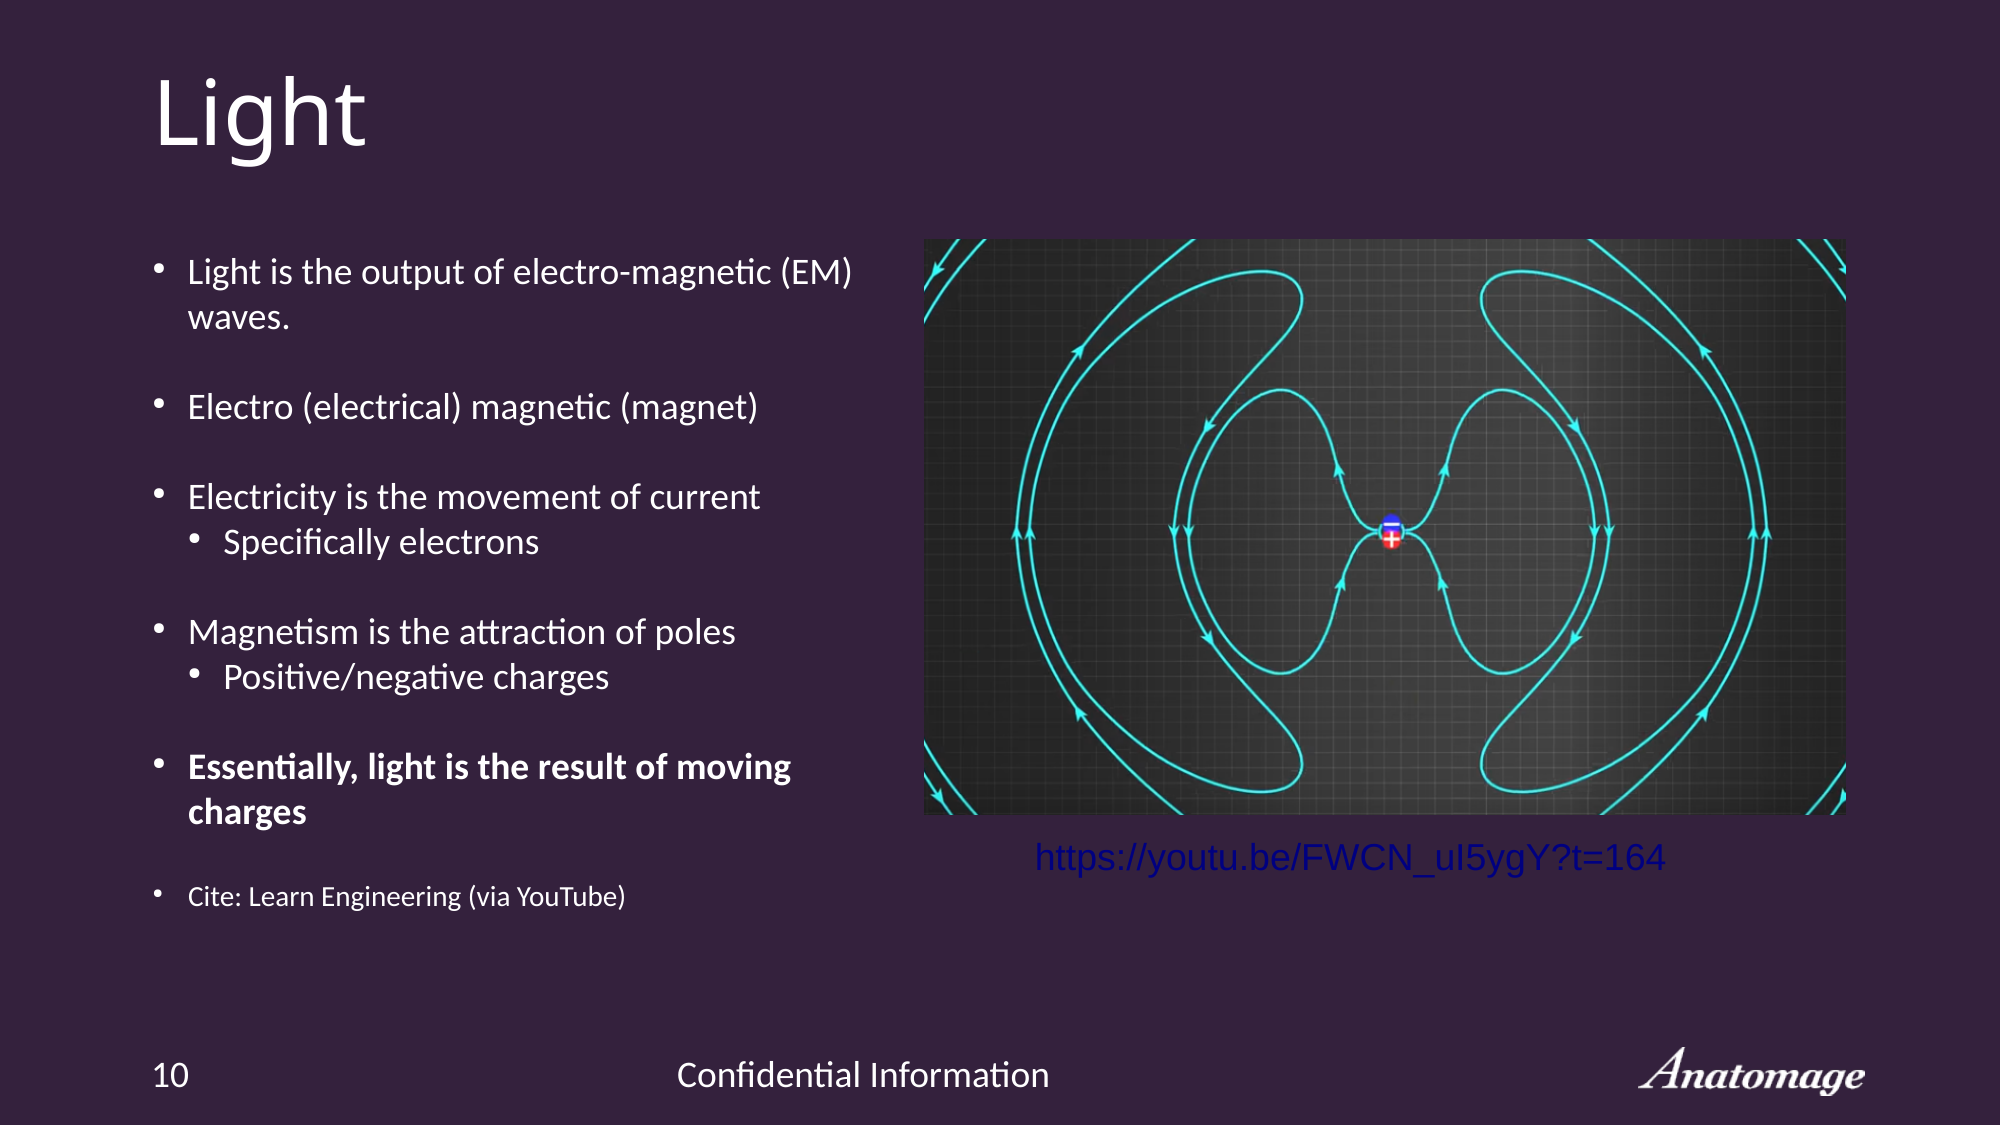

# Light
Light is the output of electro-magnetic (EM) waves.
Electro (electrical) magnetic (magnet)
Electricity is the movement of current
Specifically electrons
Magnetism is the attraction of poles
Positive/negative charges
Essentially, light is the result of moving charges
Cite: Learn Engineering (via YouTube)
https://youtu.be/FWCN_uI5ygY?t=164
Confidential Information